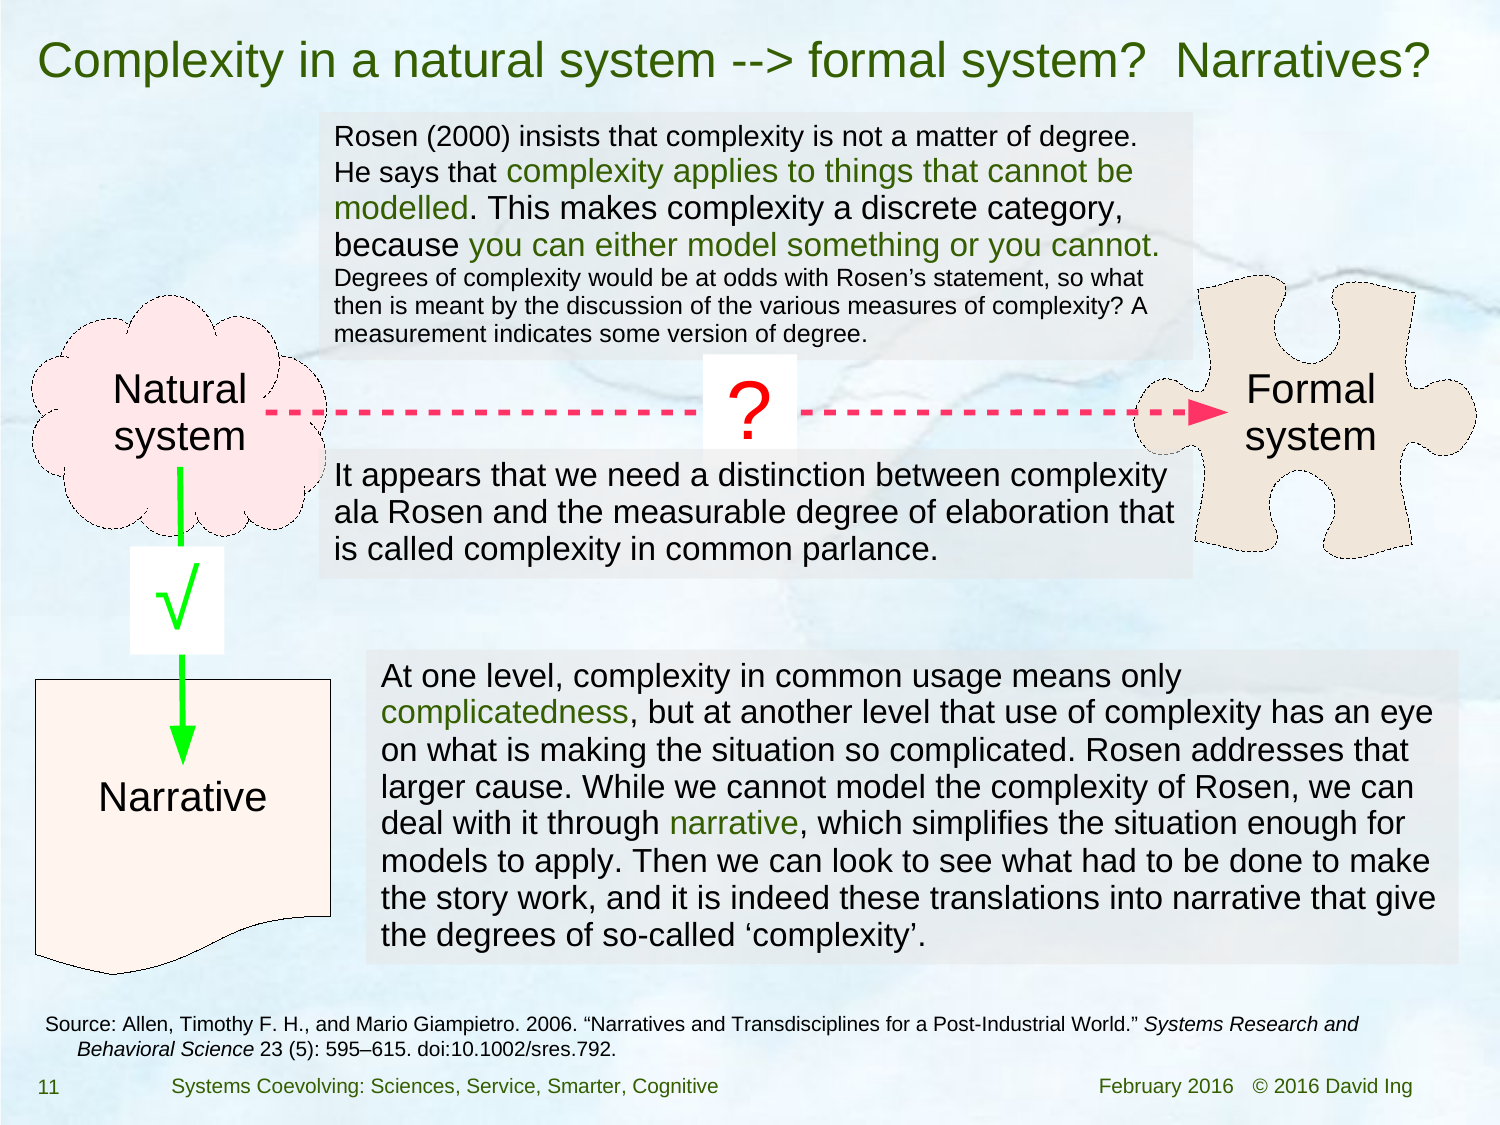

# Complexity in a natural system --> formal system? Narratives?
Rosen (2000) insists that complexity is not a matter of degree. He says that complexity applies to things that cannot be modelled. This makes complexity a discrete category, because you can either model something or you cannot. Degrees of complexity would be at odds with Rosen’s statement, so what then is meant by the discussion of the various measures of complexity? A measurement indicates some version of degree.
?
Formal system
Natural system
It appears that we need a distinction between complexity ala Rosen and the measurable degree of elaboration that is called complexity in common parlance.
√
At one level, complexity in common usage means only complicatedness, but at another level that use of complexity has an eye on what is making the situation so complicated. Rosen addresses that larger cause. While we cannot model the complexity of Rosen, we can deal with it through narrative, which simplifies the situation enough for models to apply. Then we can look to see what had to be done to make the story work, and it is indeed these translations into narrative that give the degrees of so-called ‘complexity’.
Narrative
Source: Allen, Timothy F. H., and Mario Giampietro. 2006. “Narratives and Transdisciplines for a Post-Industrial World.” Systems Research and Behavioral Science 23 (5): 595–615. doi:10.1002/sres.792.
-
Systems Coevolving: Sciences, Service, Smarter, Cognitive
February 2016
11